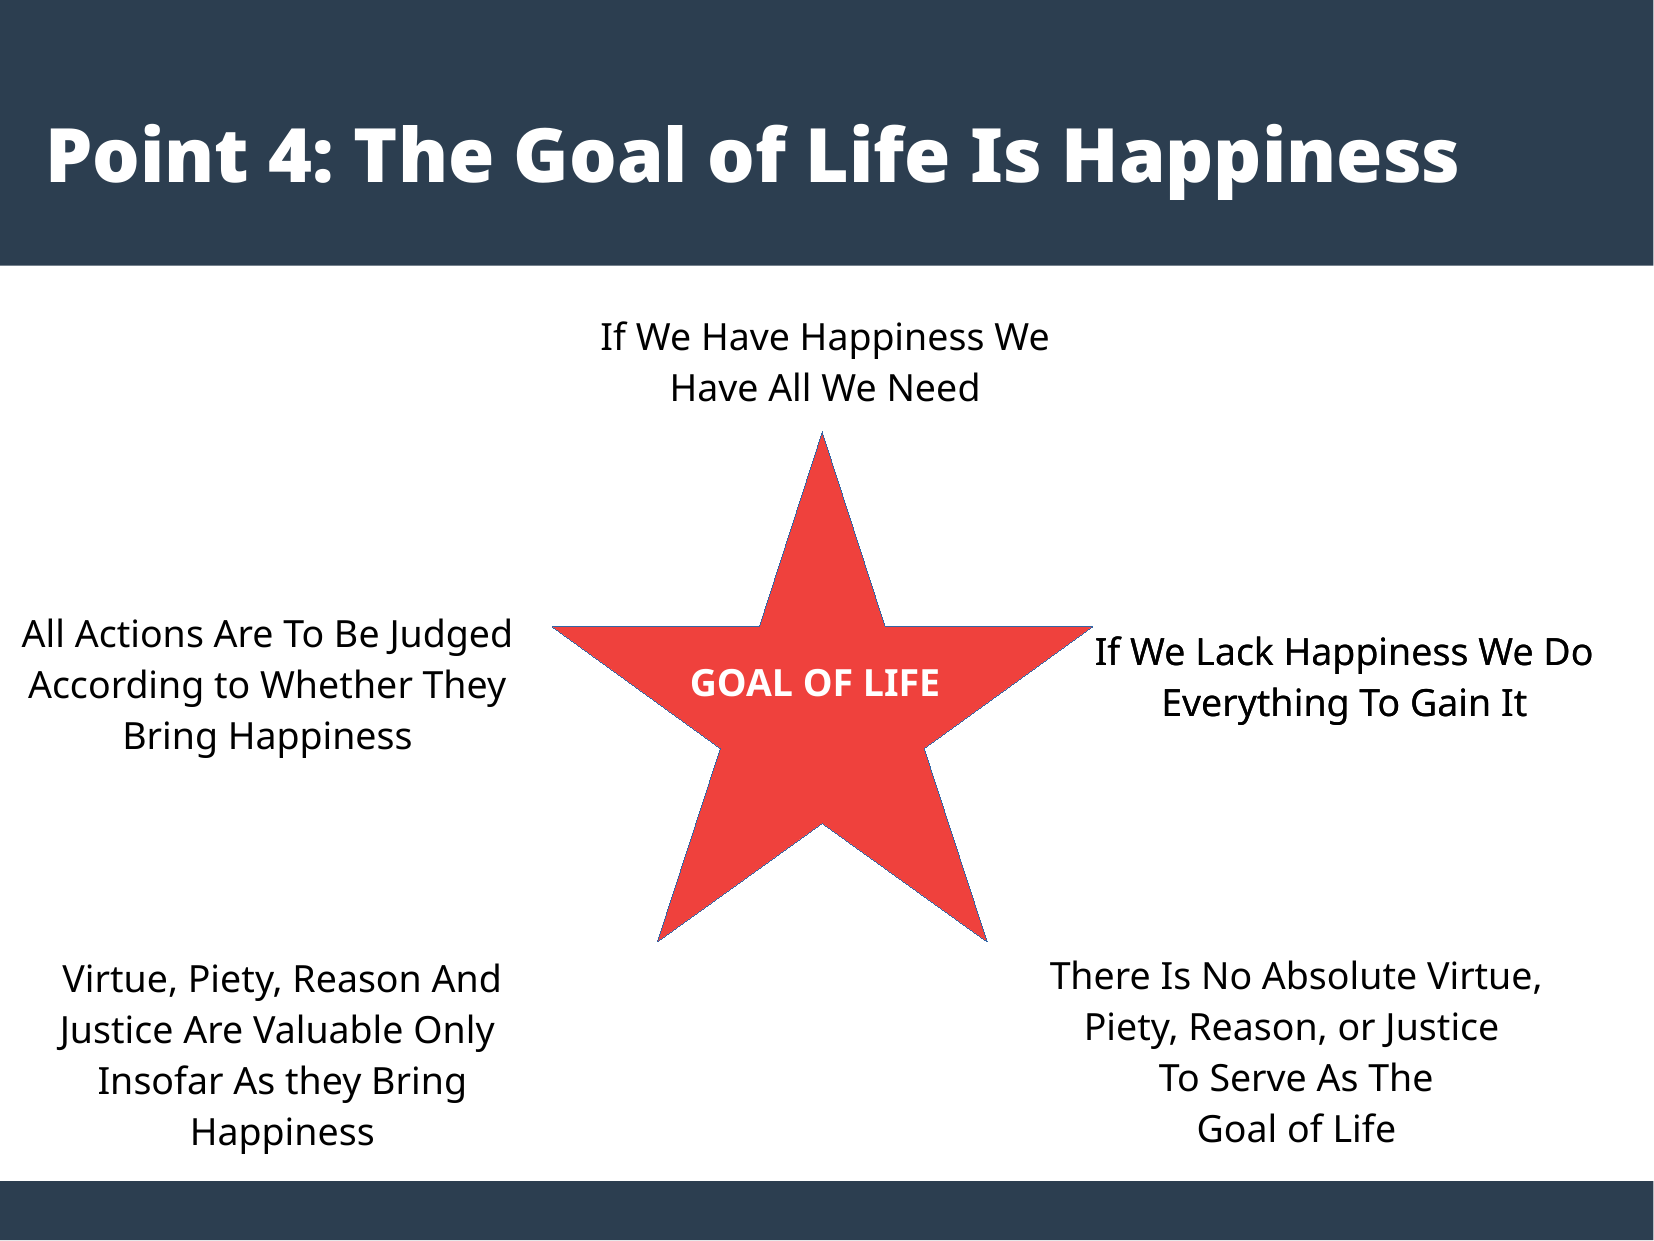

# Point 4: The Goal of Life Is Happiness
If We Have Happiness We
Have All We Need
All Actions Are To Be Judged According to Whether They Bring Happiness
If We Lack Happiness We Do
Everything To Gain It
If We Lack Happiness We Do
Everything To Gain It
GOAL OF LIFE
There Is No Absolute Virtue, Piety, Reason, or Justice
To Serve As The
Goal of Life
Virtue, Piety, Reason And Justice Are Valuable Only
Insofar As they Bring Happiness